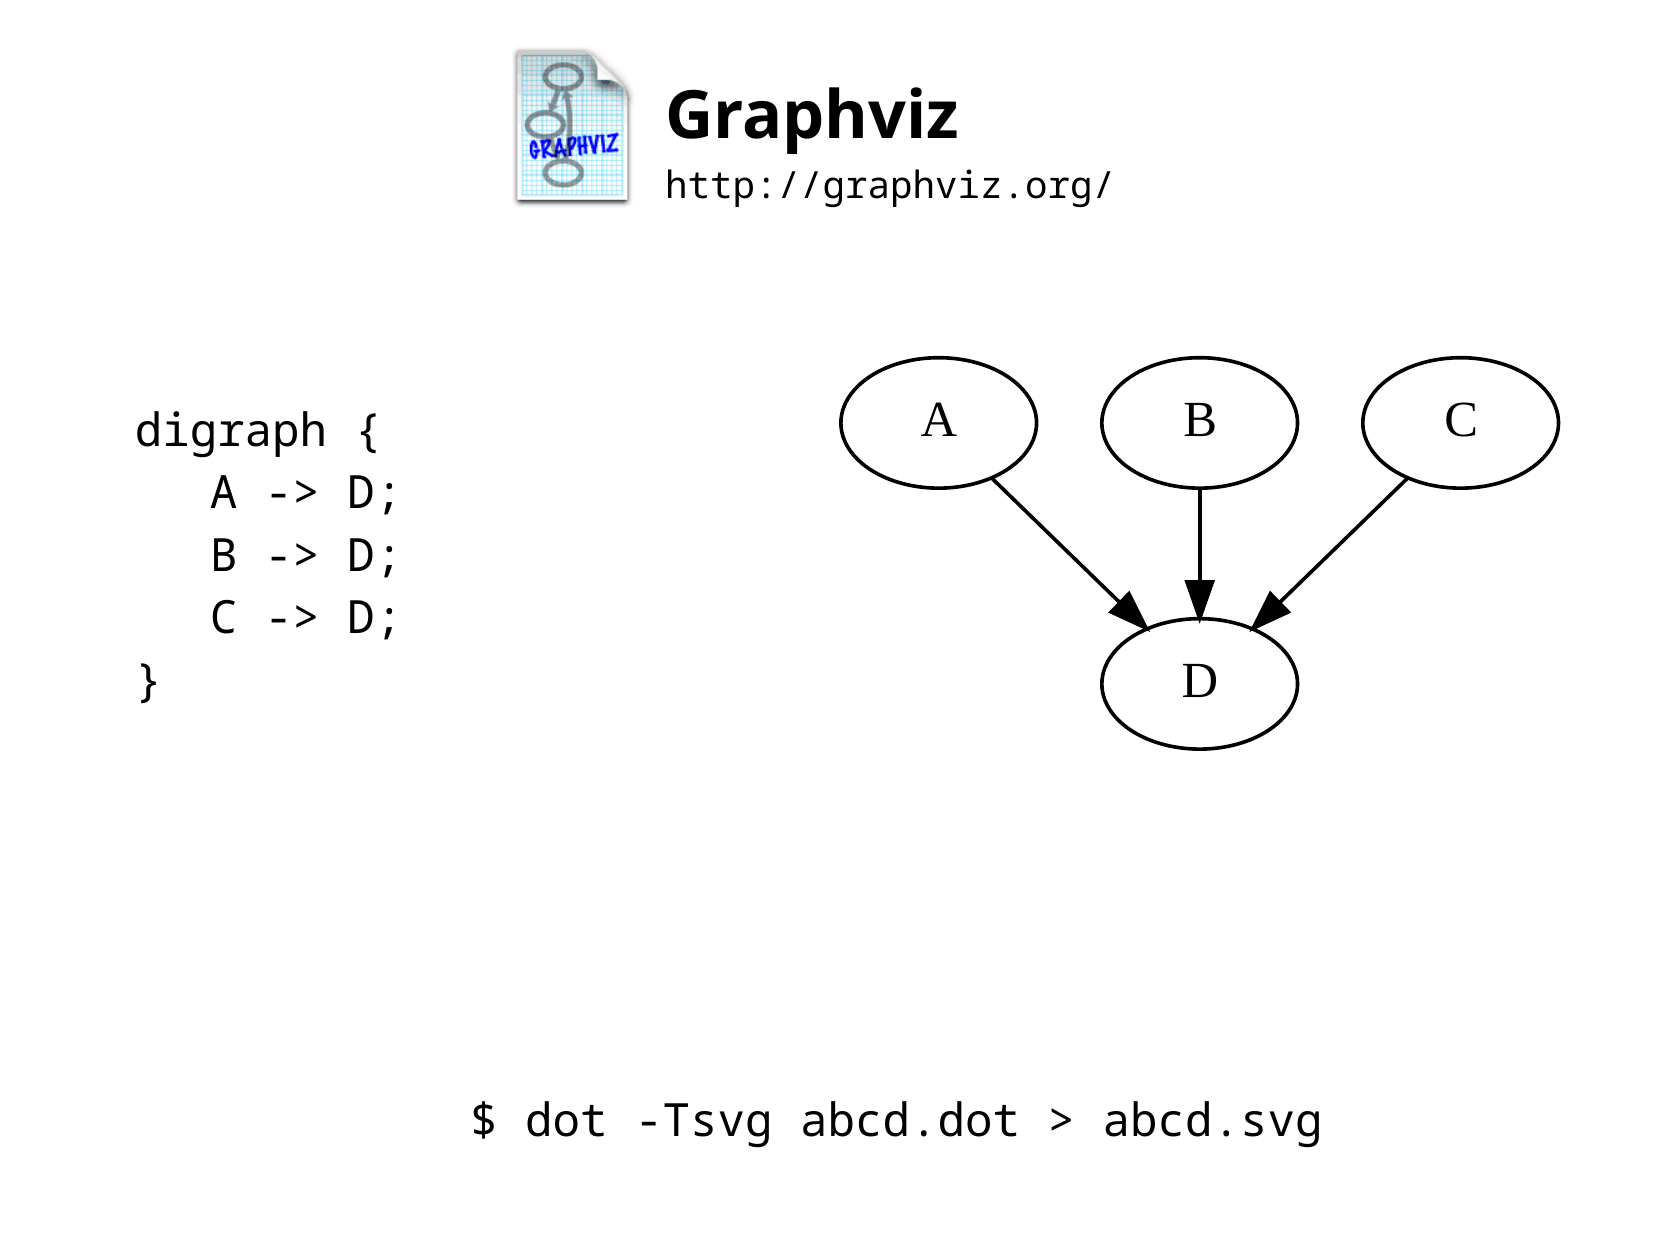

Graphviz
http://graphviz.org/
digraph {
	A -> D;
	B -> D;
	C -> D;
}
$ dot -Tsvg abcd.dot > abcd.svg